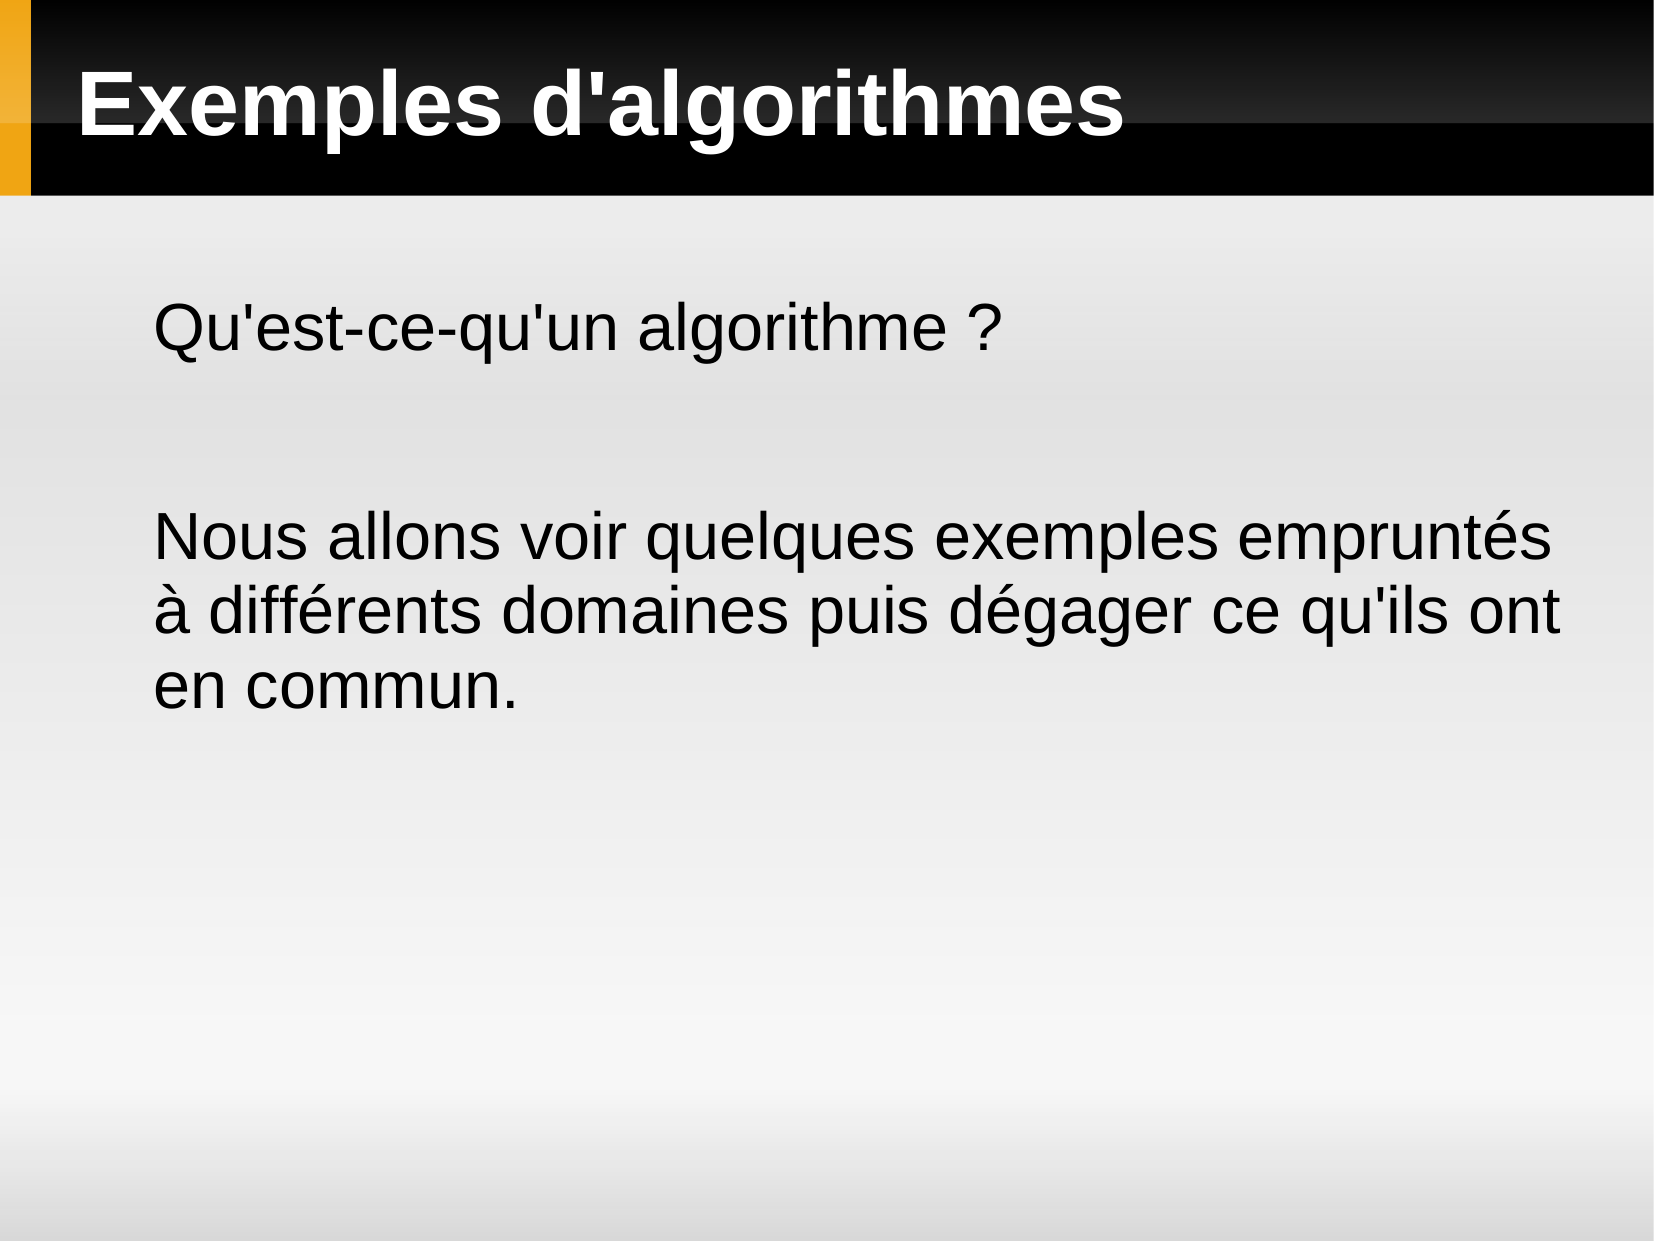

# Exemples d'algorithmes
Qu'est-ce-qu'un algorithme ?
Nous allons voir quelques exemples empruntés à différents domaines puis dégager ce qu'ils ont en commun.